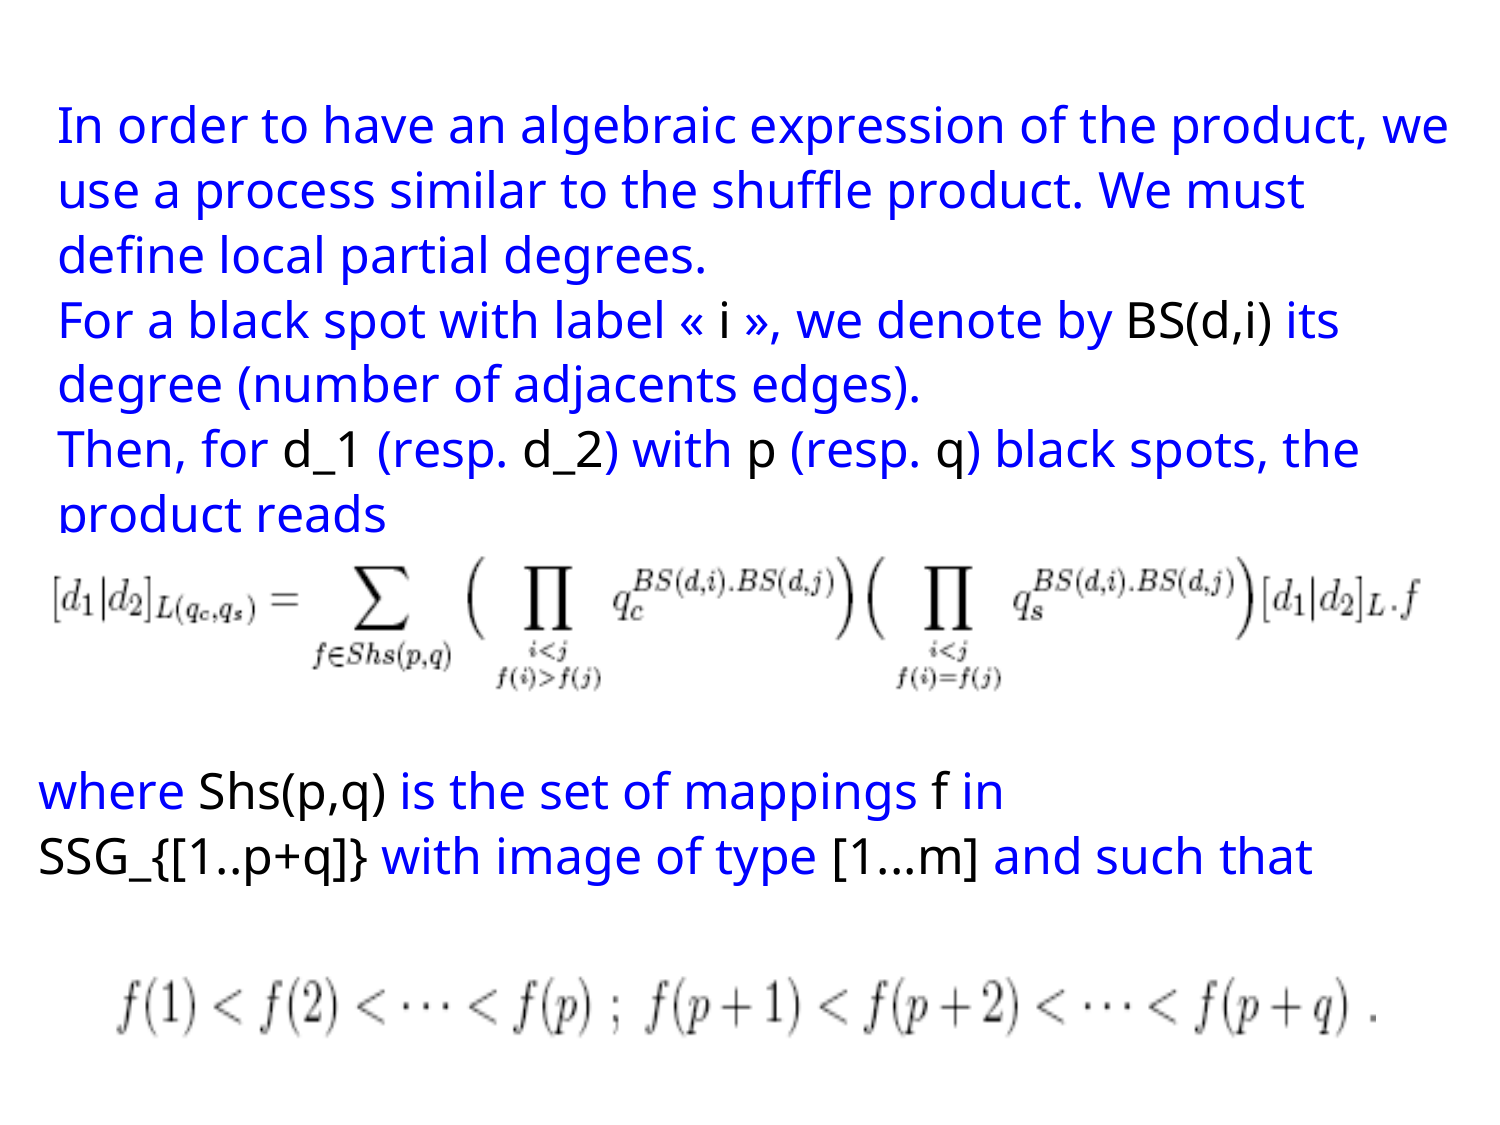

In order to have an algebraic expression of the product, we use a process similar to the shuffle product. We must define local partial degrees.
For a black spot with label « i », we denote by BS(d,i) its degree (number of adjacents edges).
Then, for d_1 (resp. d_2) with p (resp. q) black spots, the product reads
where Shs(p,q) is the set of mappings f in
SSG_{[1..p+q]} with image of type [1...m] and such that
31